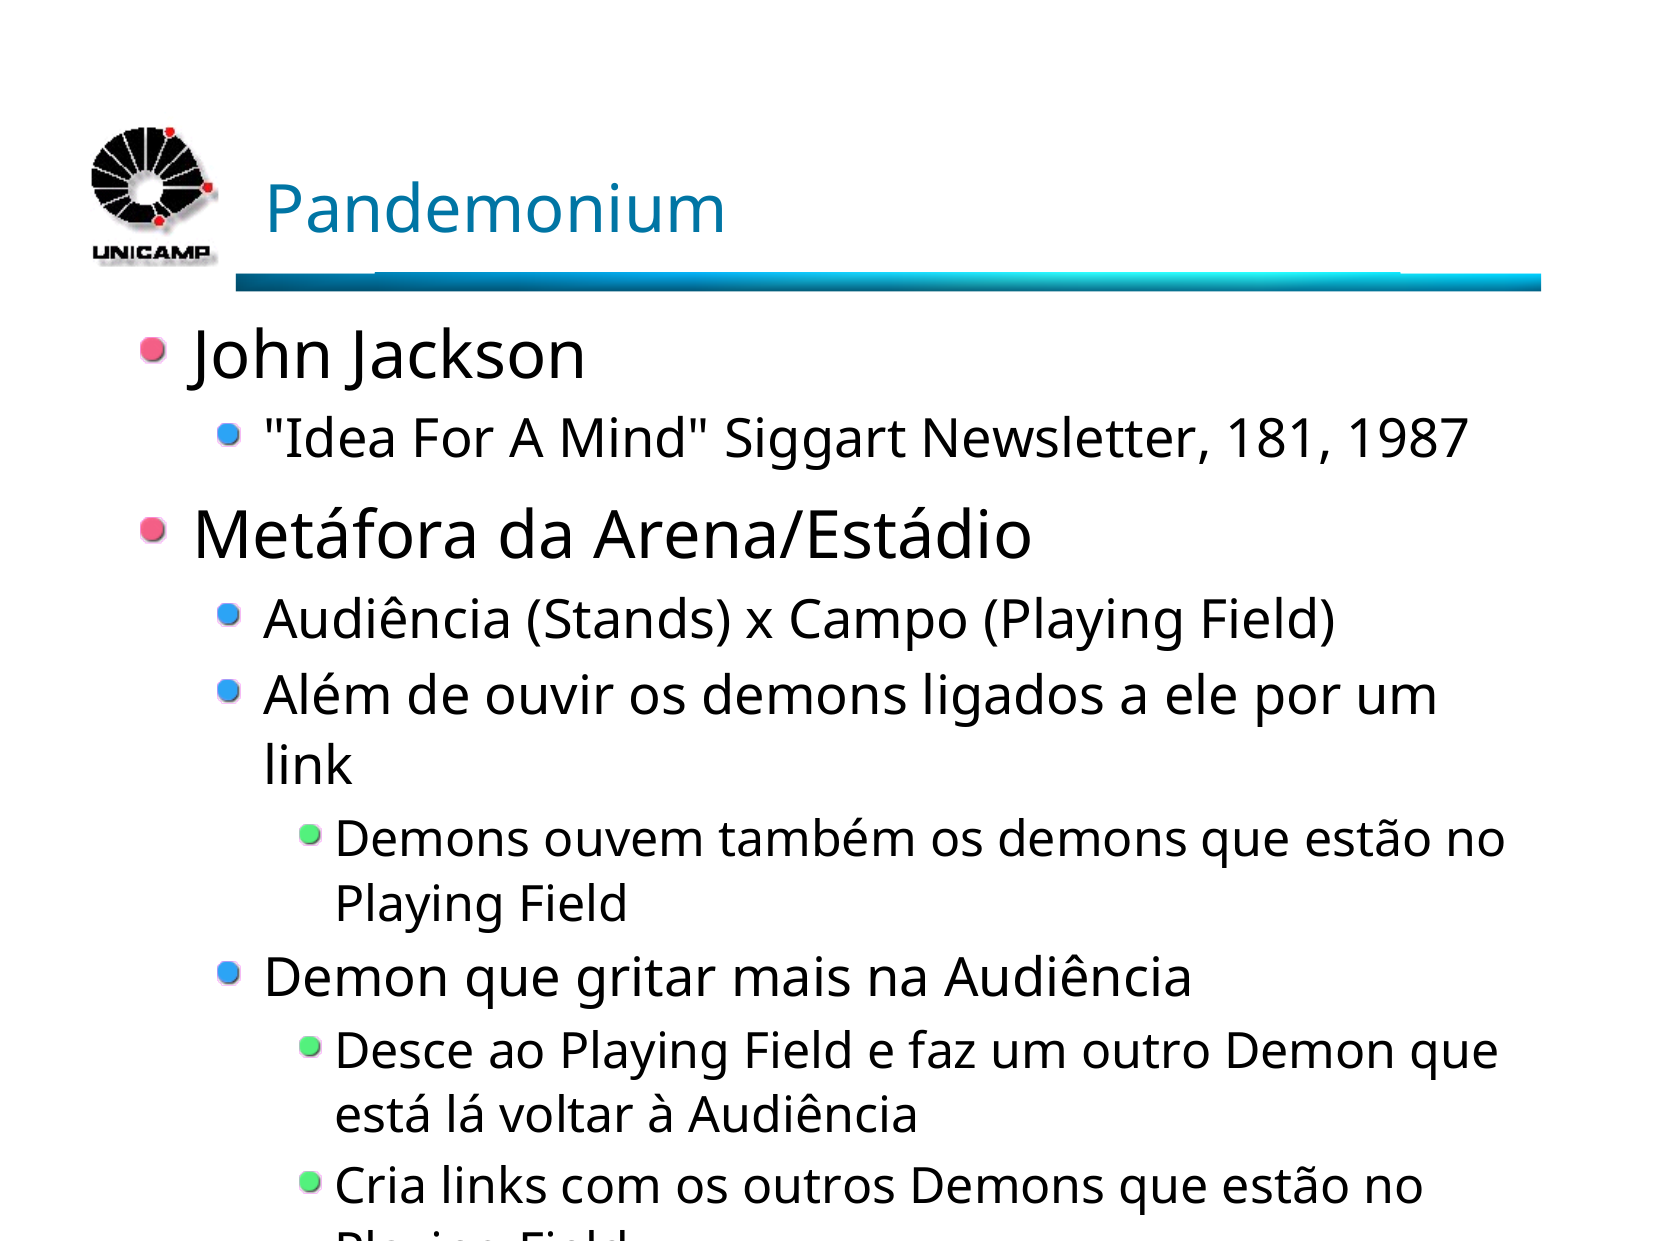

# Pandemonium
John Jackson
"Idea For A Mind" Siggart Newsletter, 181, 1987
Metáfora da Arena/Estádio
Audiência (Stands) x Campo (Playing Field)
Além de ouvir os demons ligados a ele por um link
Demons ouvem também os demons que estão no Playing Field
Demon que gritar mais na Audiência
Desce ao Playing Field e faz um outro Demon que está lá voltar à Audiência
Cria links com os outros Demons que estão no Playing Field